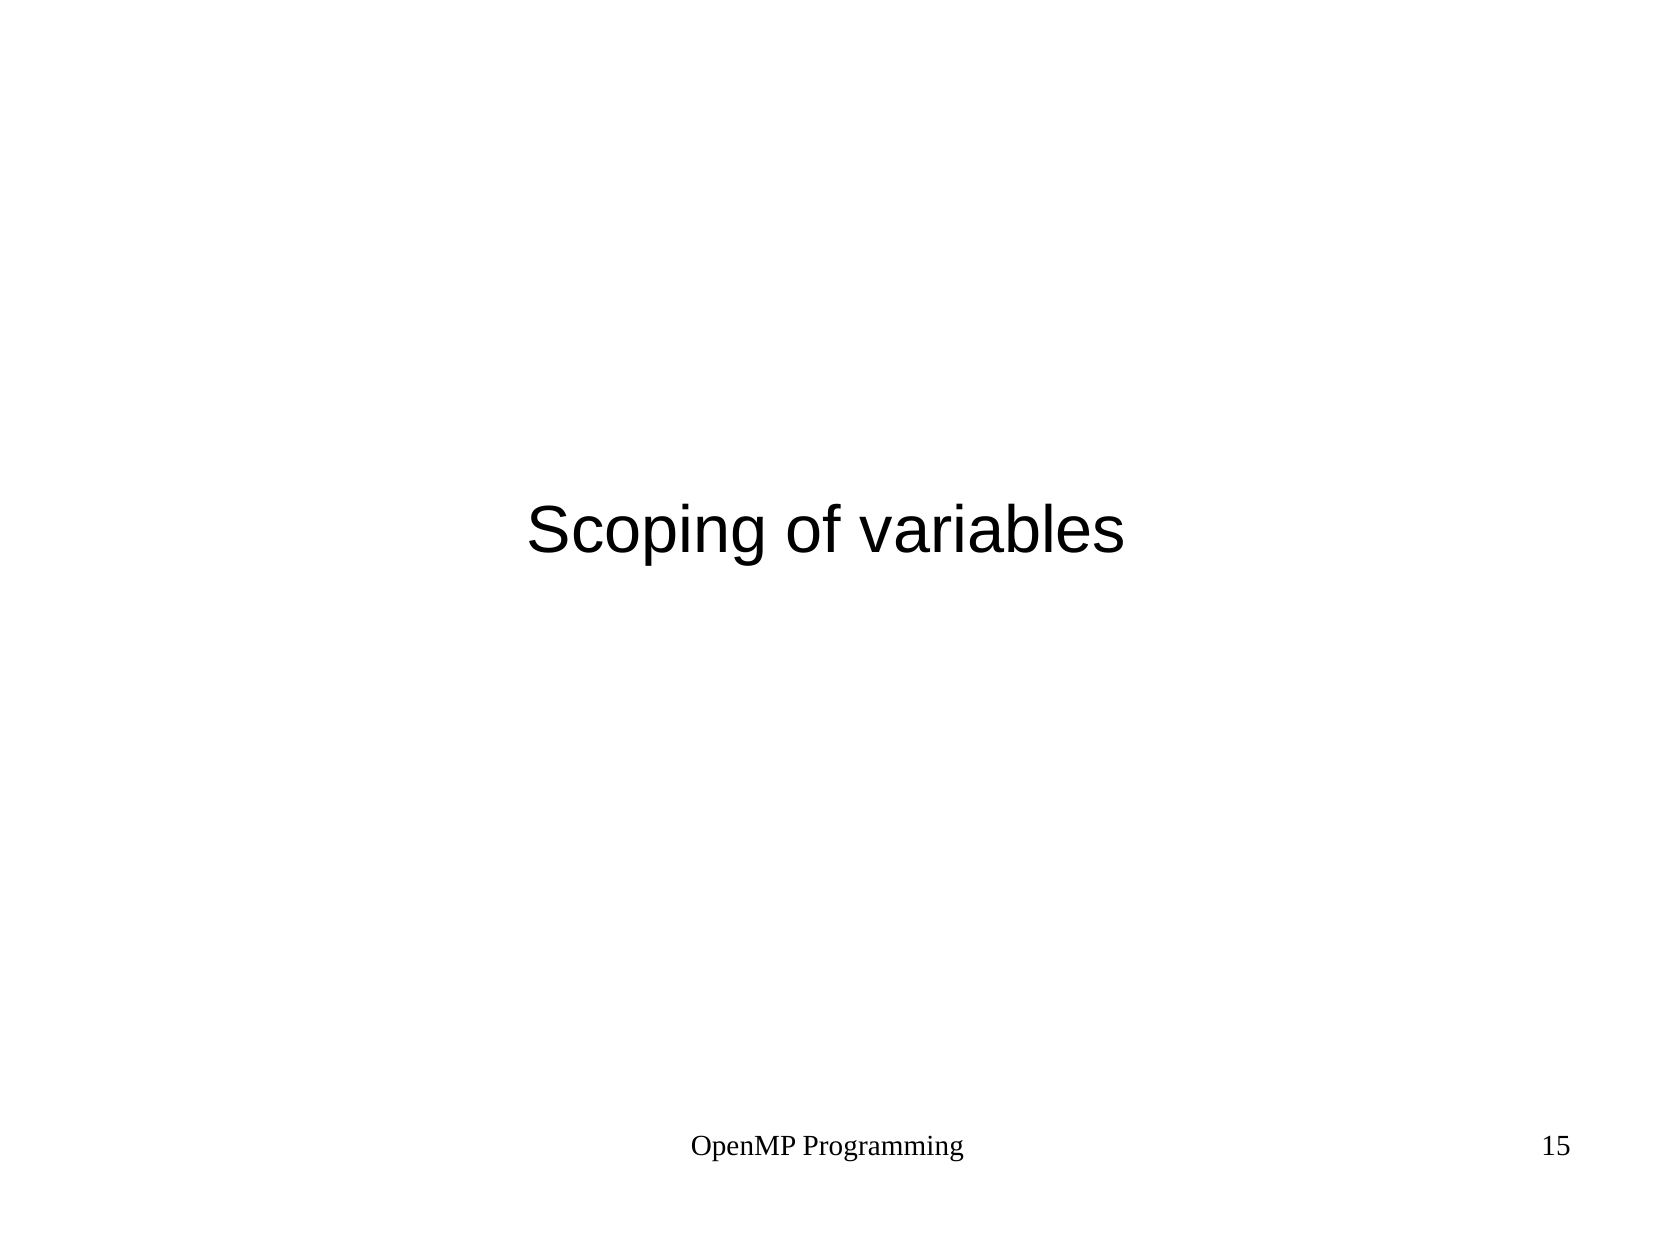

# Scoping of variables
OpenMP Programming
15